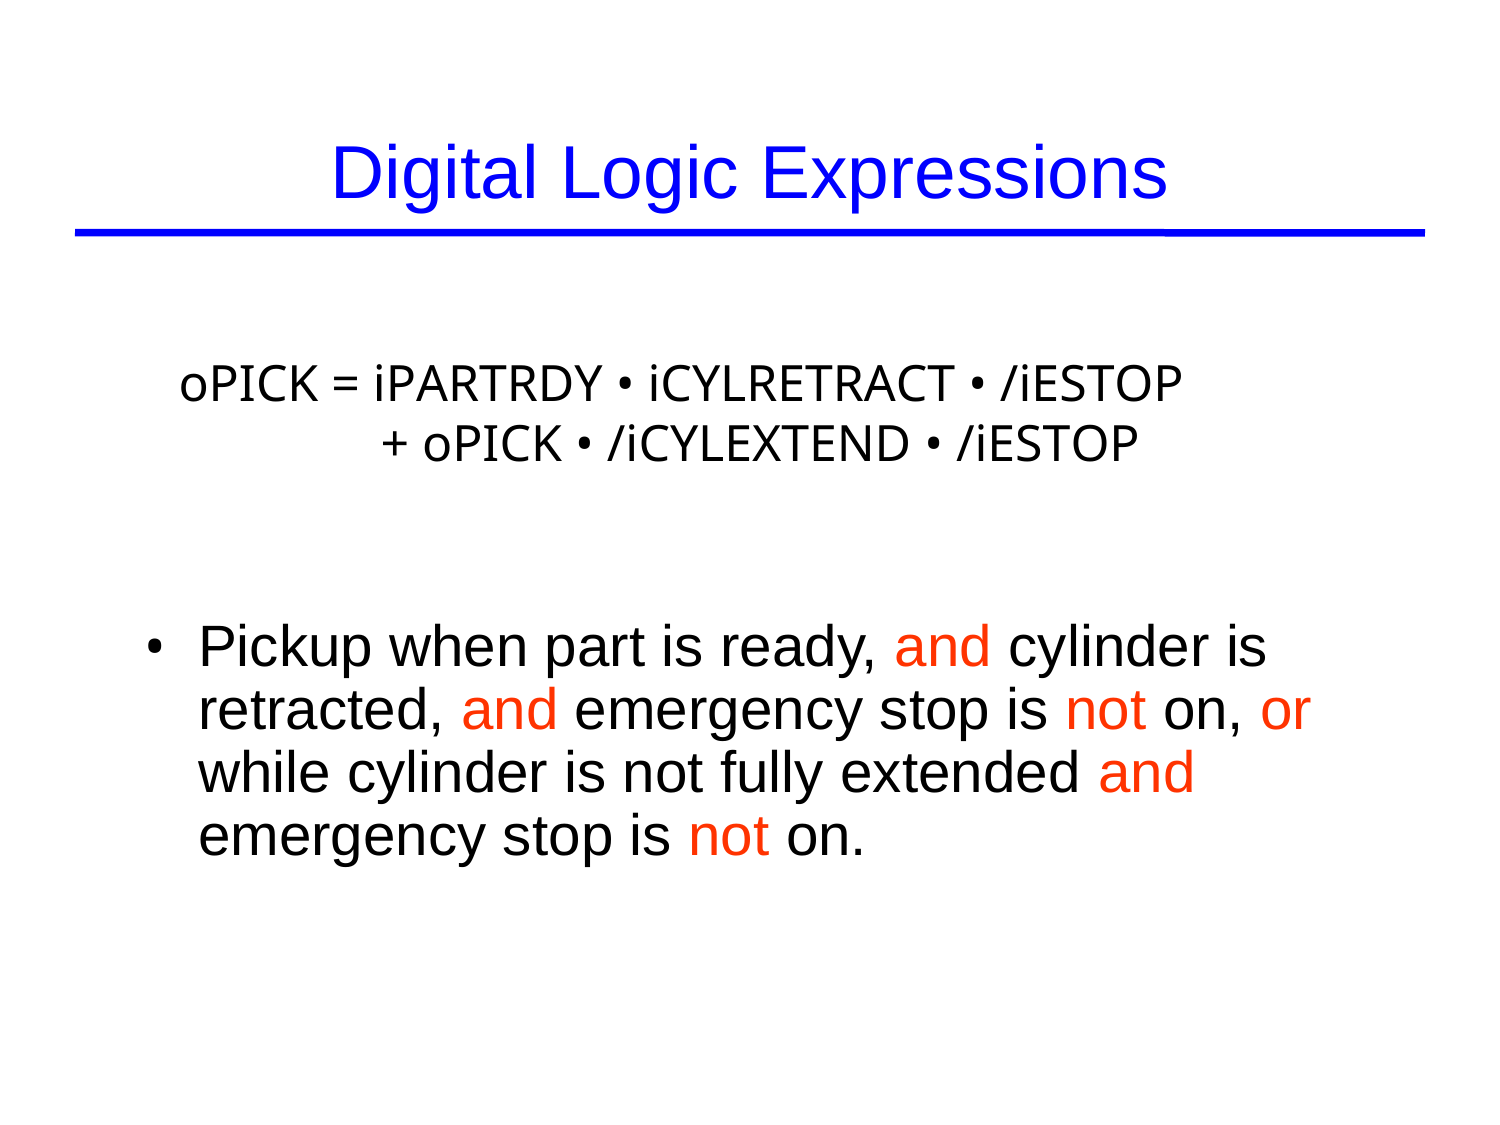

# Digital Logic Expressions
oPICK = iPARTRDY • iCYLRETRACT • /iESTOP
		 + oPICK • /iCYLEXTEND • /iESTOP
Pickup when part is ready, and cylinder is retracted, and emergency stop is not on, or while cylinder is not fully extended and emergency stop is not on.